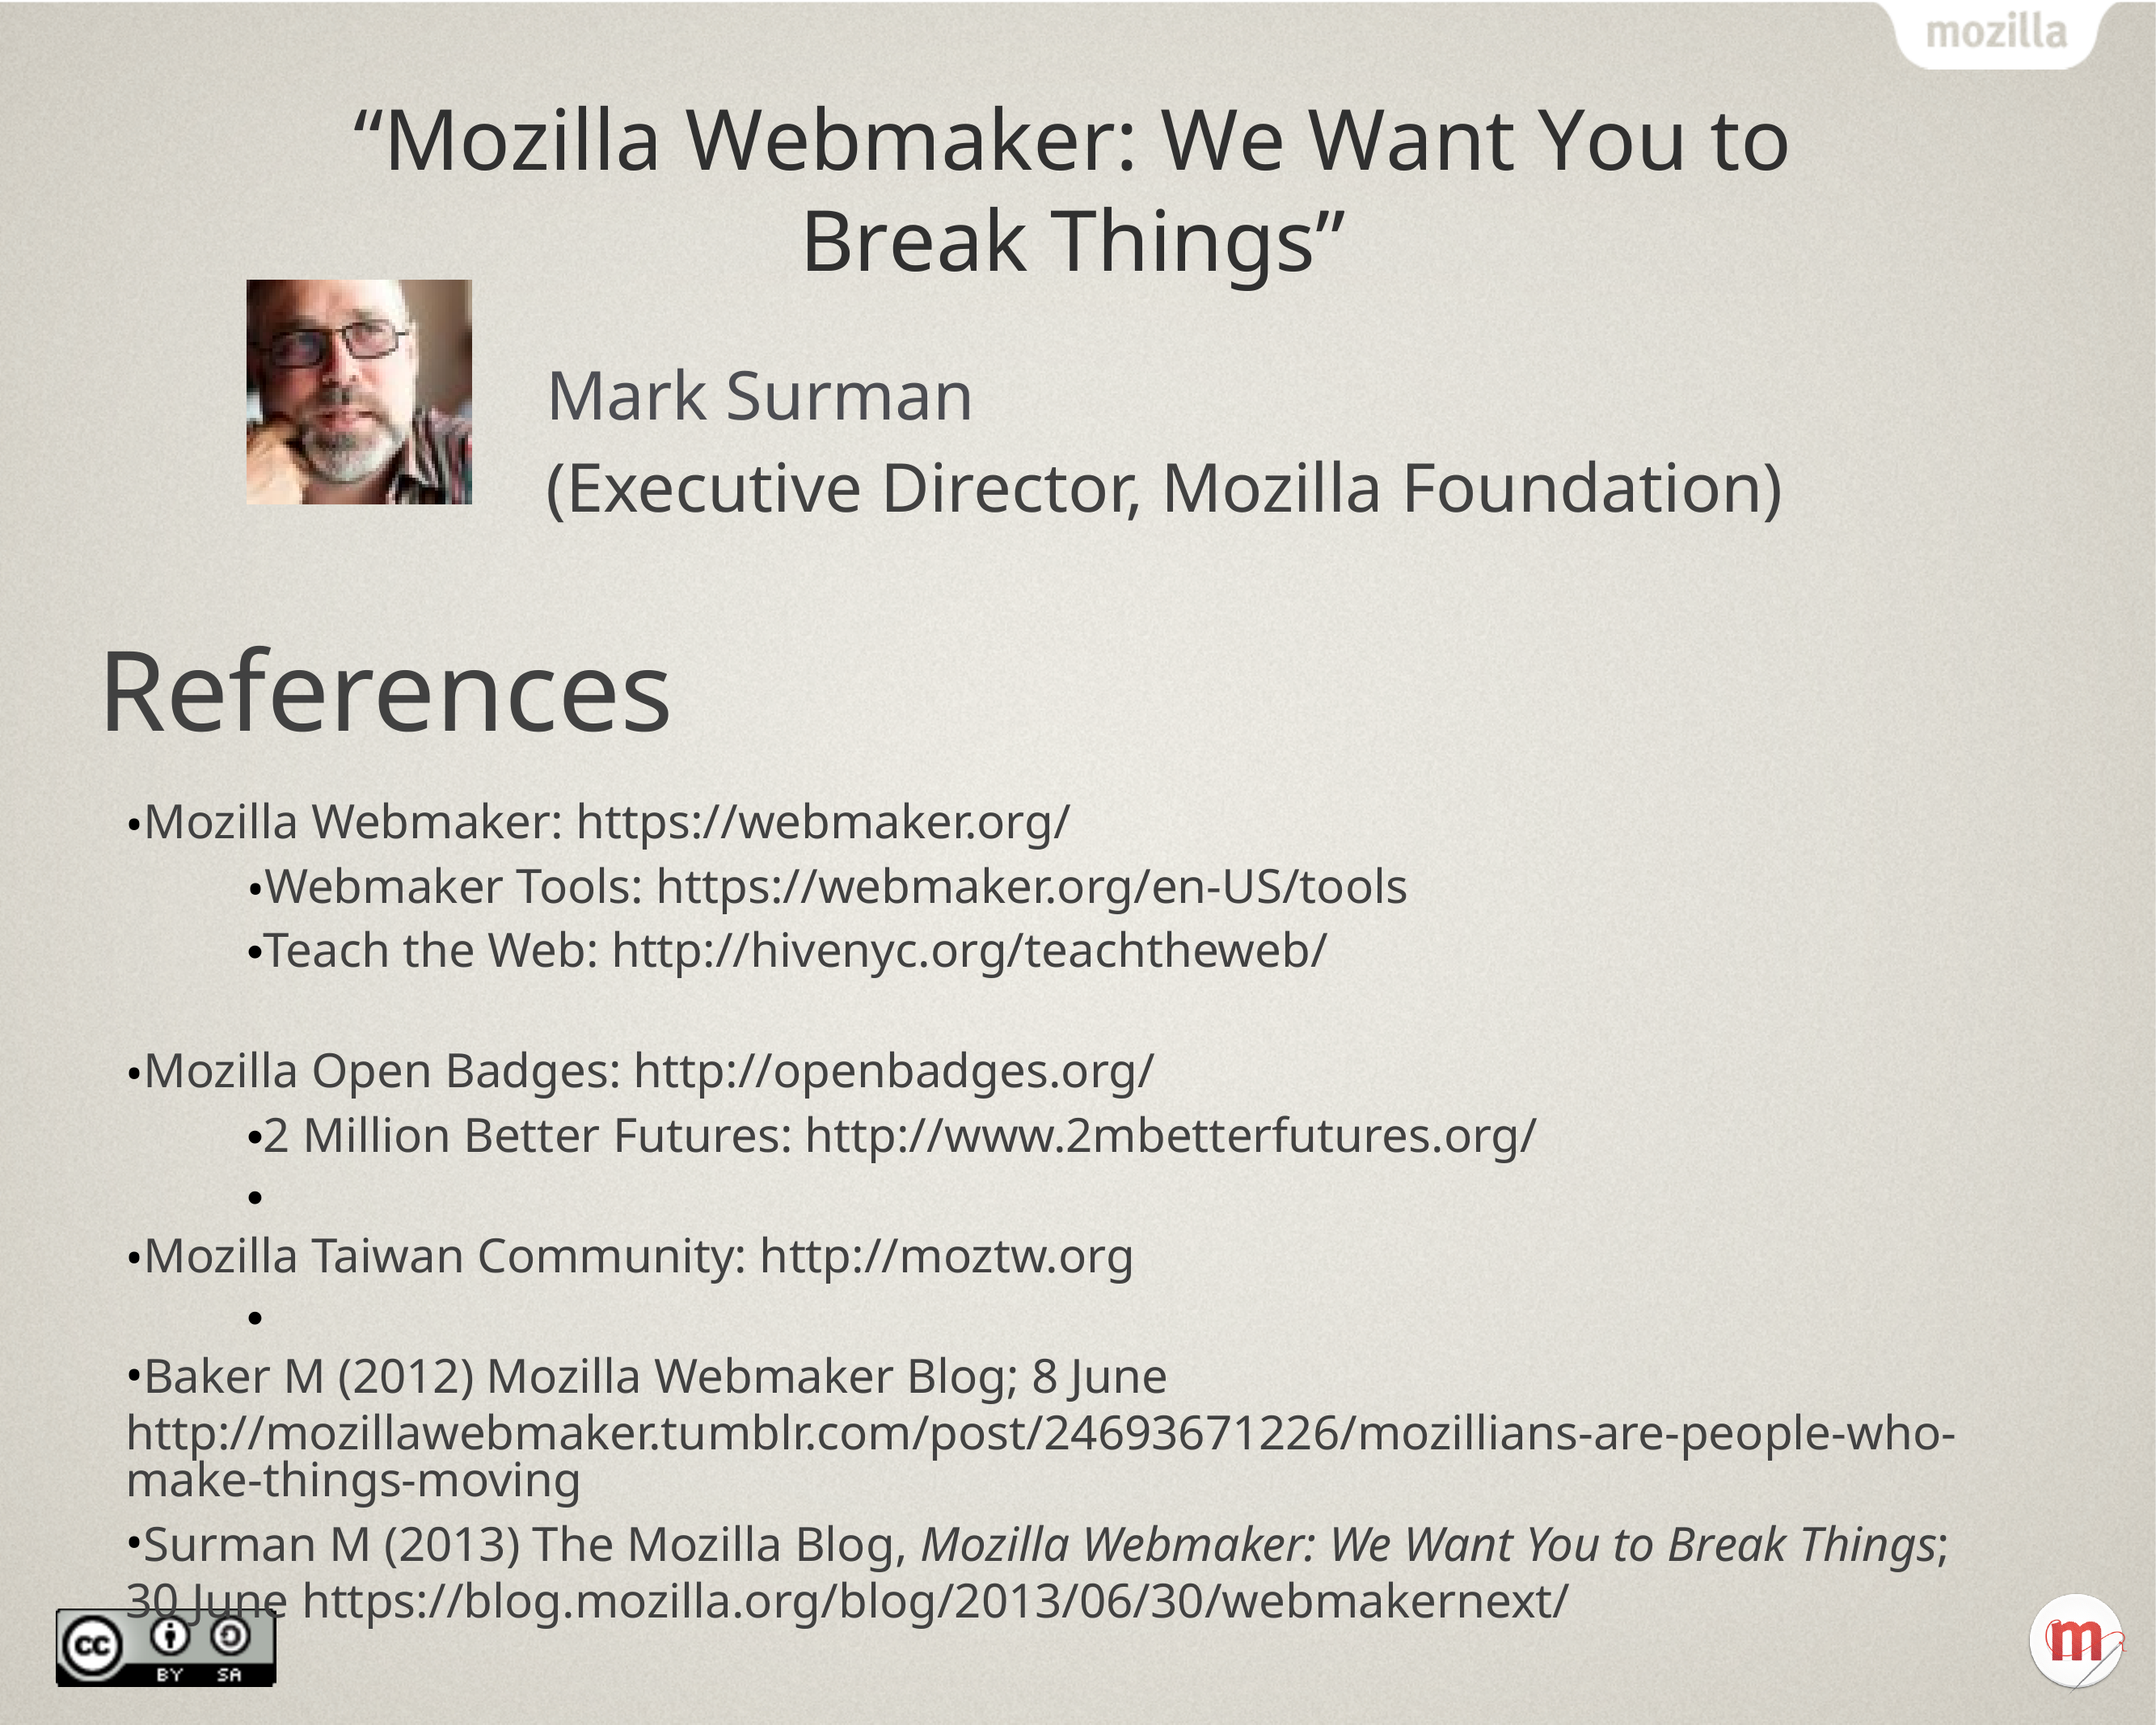

“Mozilla Webmaker: We Want You to Break Things”
Mark Surman
(Executive Director, Mozilla Foundation)
References
Mozilla Webmaker: https://webmaker.org/
Webmaker Tools: https://webmaker.org/en-US/tools
Teach the Web: http://hivenyc.org/teachtheweb/
Mozilla Open Badges: http://openbadges.org/
2 Million Better Futures: http://www.2mbetterfutures.org/
Mozilla Taiwan Community: http://moztw.org
Baker M (2012) Mozilla Webmaker Blog; 8 June http://mozillawebmaker.tumblr.com/post/24693671226/mozillians-are-people-who-make-things-moving
Surman M (2013) The Mozilla Blog, Mozilla Webmaker: We Want You to Break Things; 30 June https://blog.mozilla.org/blog/2013/06/30/webmakernext/